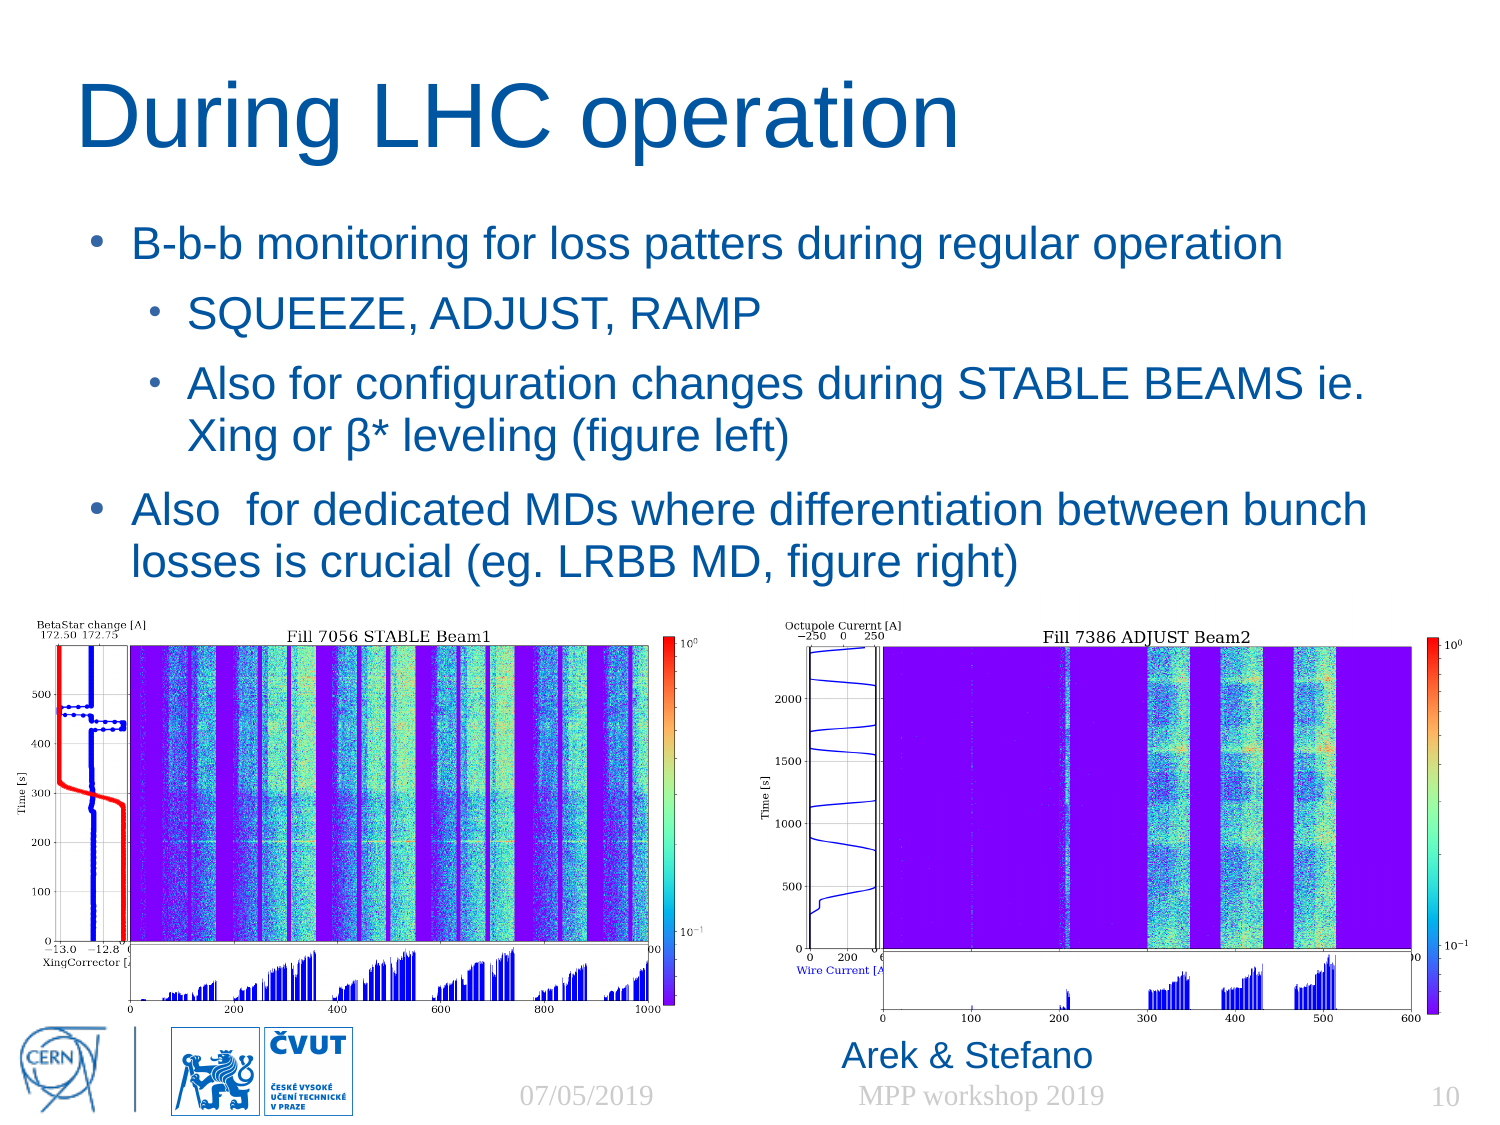

# During LHC operation
B-b-b monitoring for loss patters during regular operation
SQUEEZE, ADJUST, RAMP
Also for configuration changes during STABLE BEAMS ie. Xing or β* leveling (figure left)
Also for dedicated MDs where differentiation between bunch losses is crucial (eg. LRBB MD, figure right)
Arek & Stefano